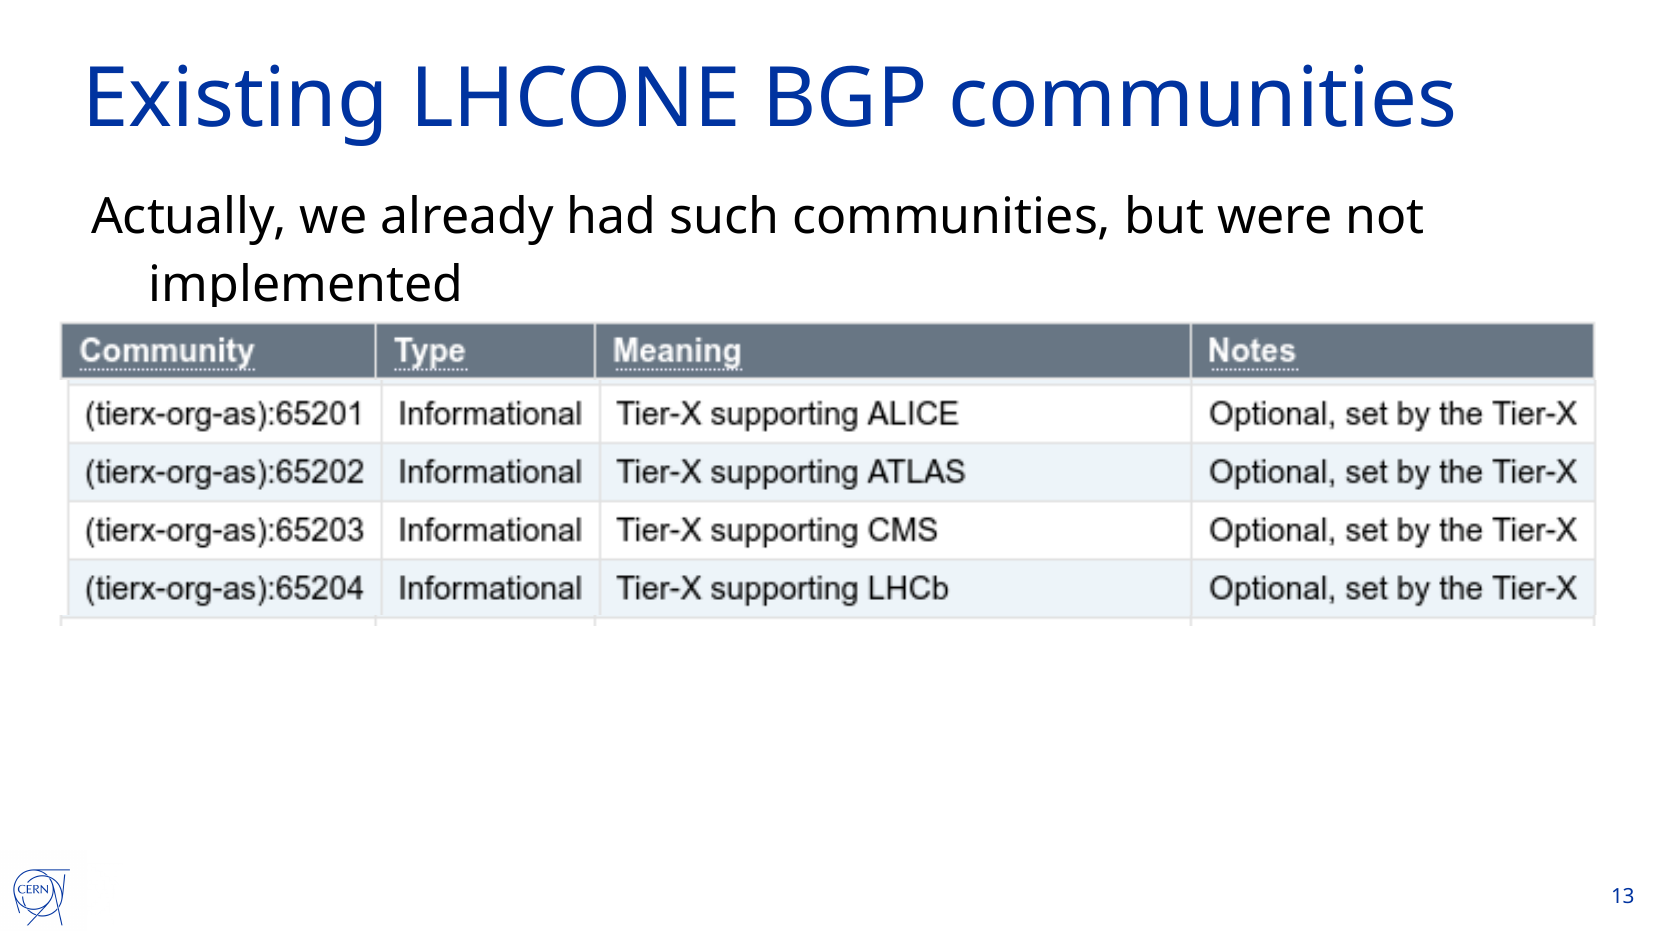

# Existing LHCONE BGP communities
Actually, we already had such communities, but were not implemented
https://twiki.cern.ch/twiki/bin/view/LHCONE/LhcOneVRF#BGP_communities